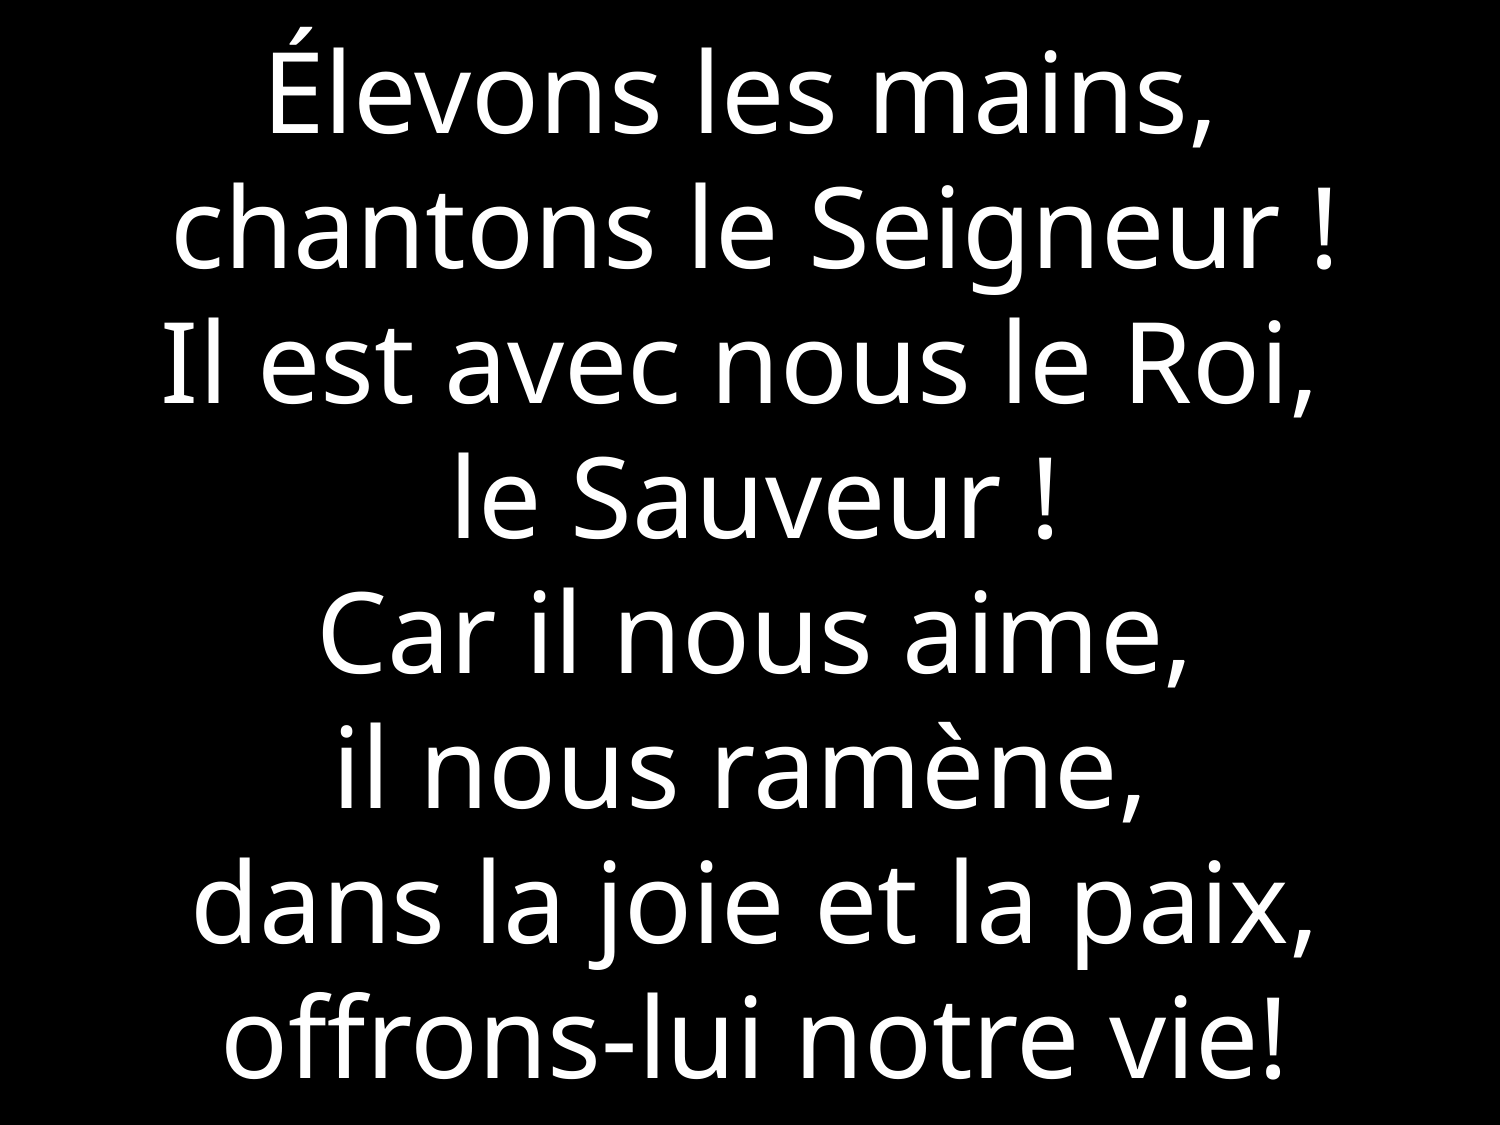

# Élevons les mains,
chantons le Seigneur !
Il est avec nous le Roi,
le Sauveur !
Car il nous aime,
il nous ramène,
dans la joie et la paix, offrons-lui notre vie!